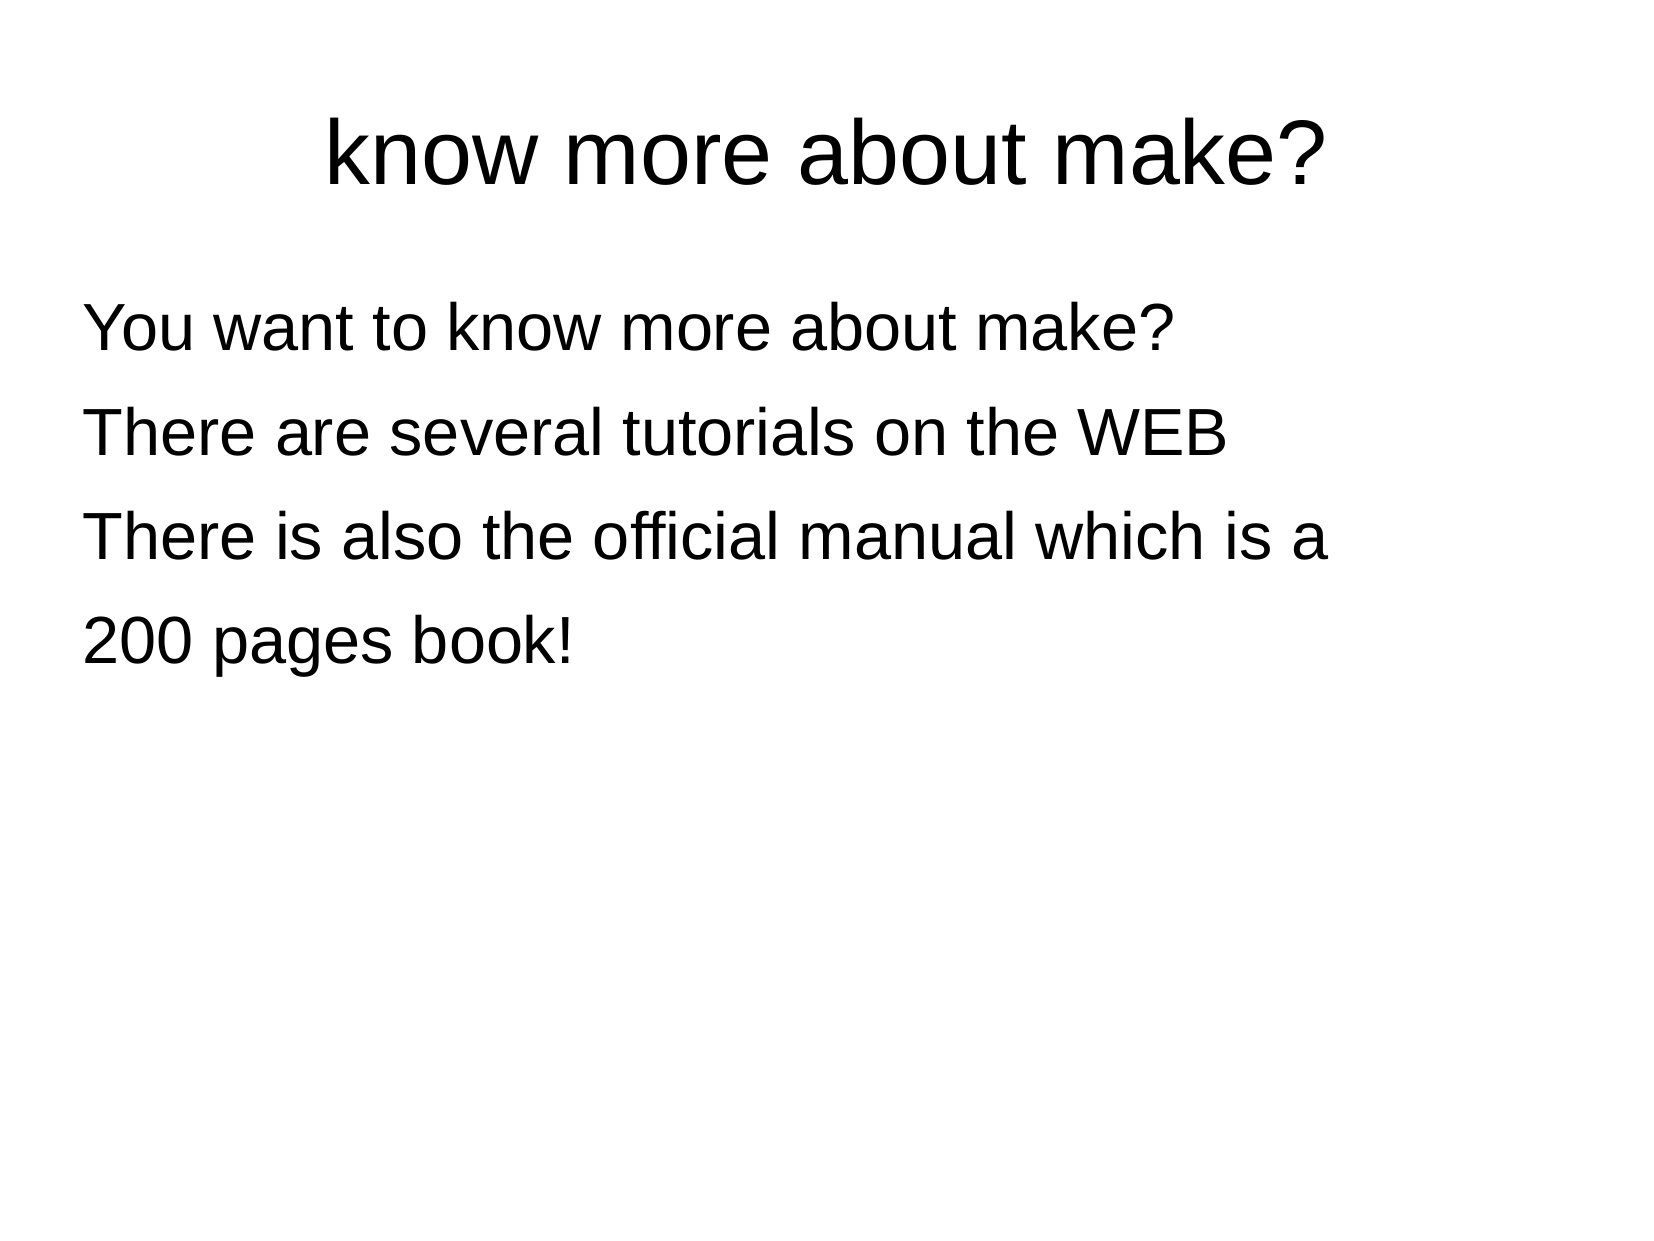

# know more about make?
You want to know more about make?
There are several tutorials on the WEB
There is also the official manual which is a
200 pages book!